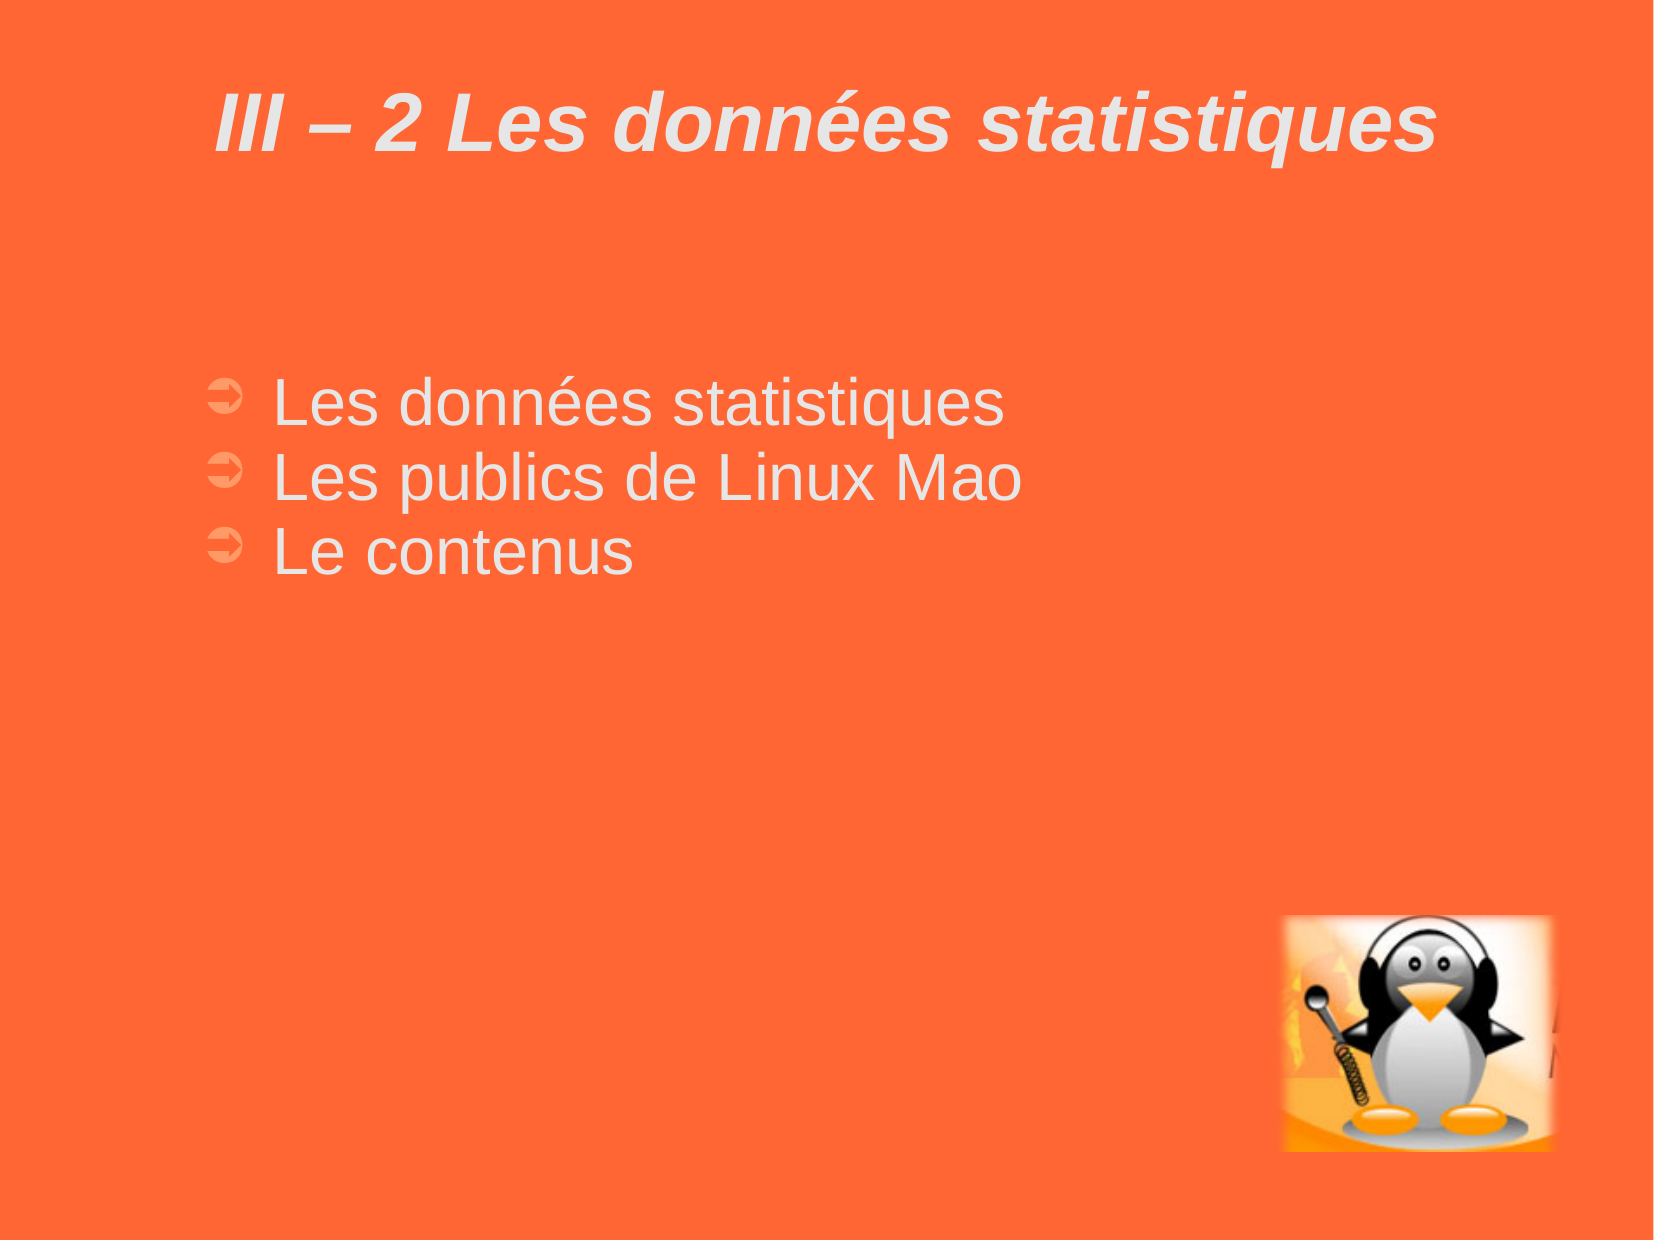

# III – 2 Les données statistiques
Les données statistiques
Les publics de Linux Mao
Le contenus